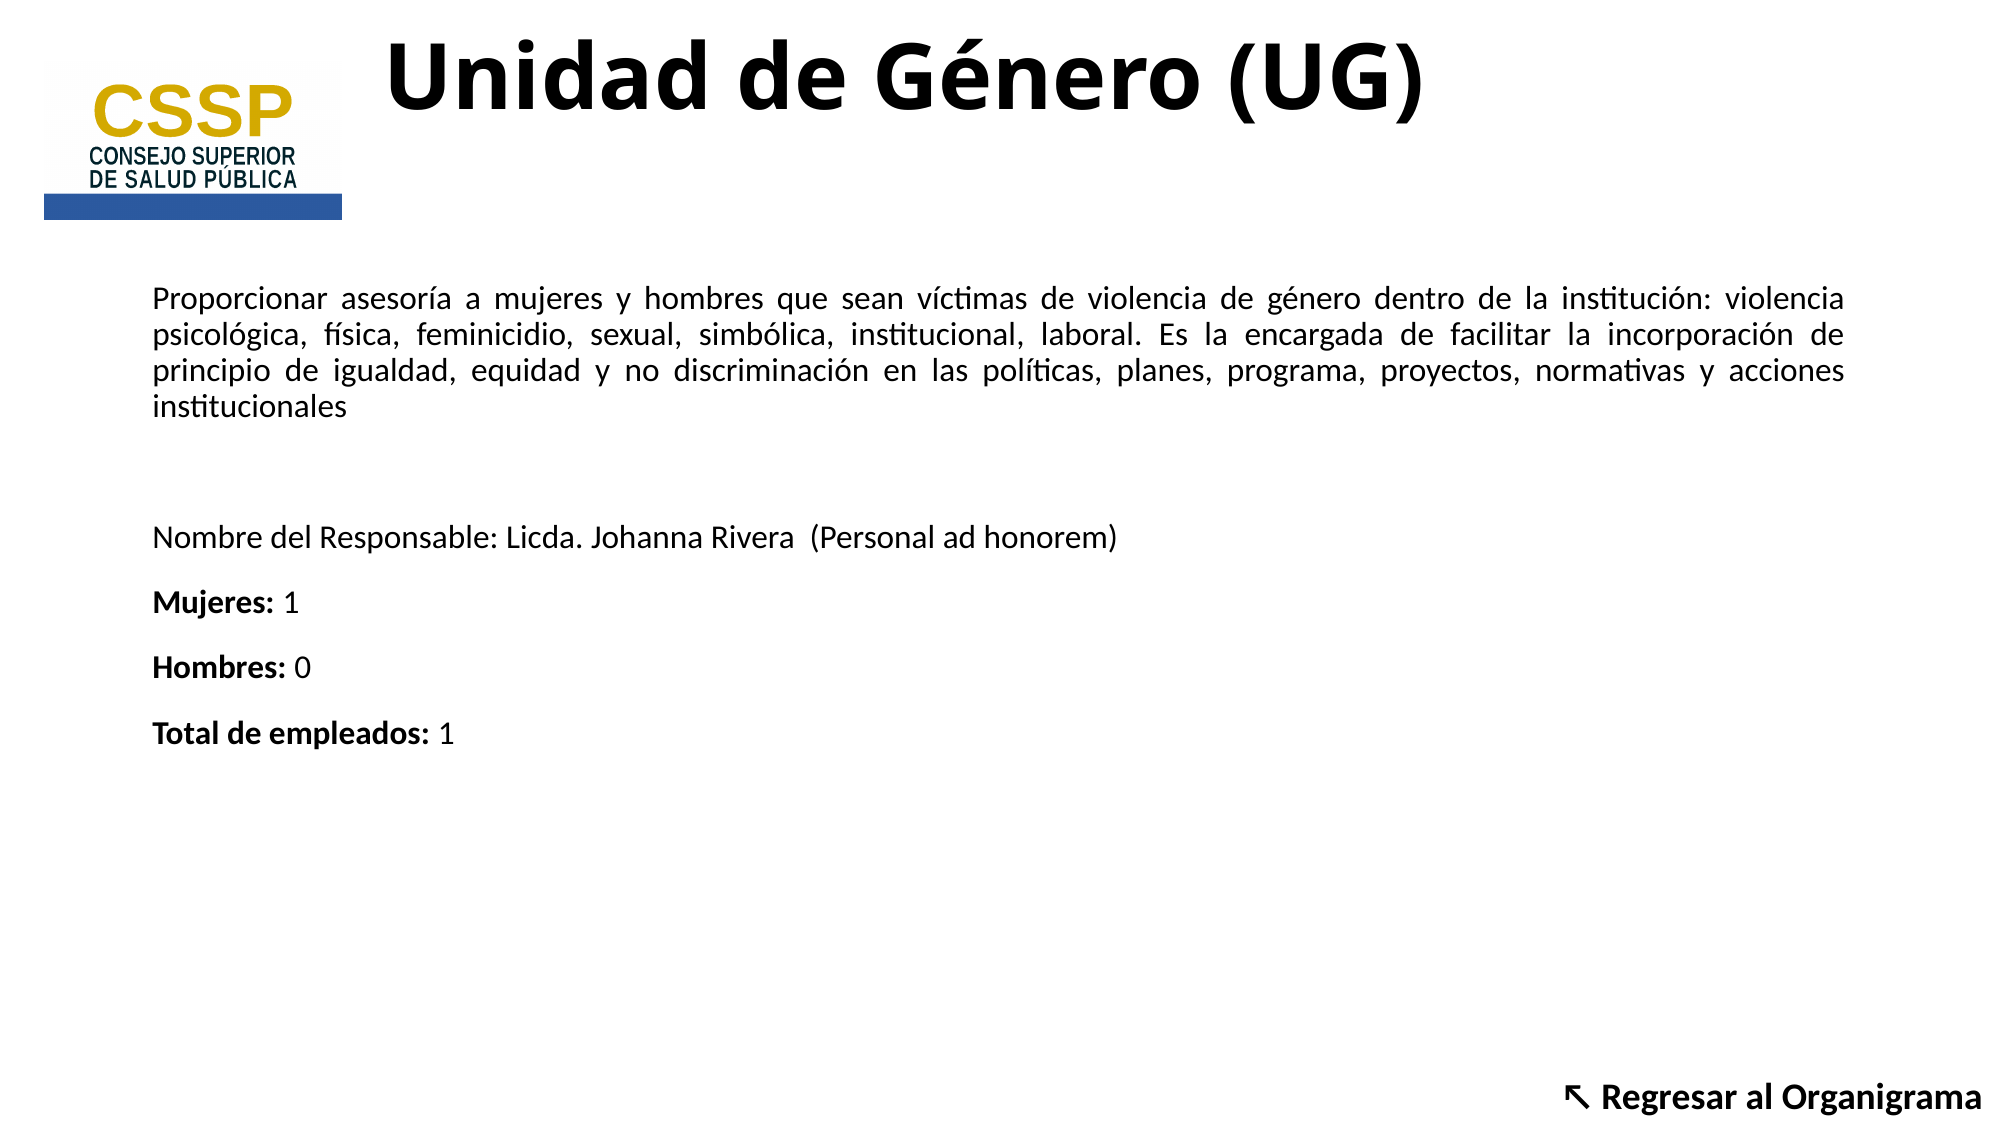

# Unidad de Género (UG)
Proporcionar asesoría a mujeres y hombres que sean víctimas de violencia de género dentro de la institución: violencia psicológica, física, feminicidio, sexual, simbólica, institucional, laboral. Es la encargada de facilitar la incorporación de principio de igualdad, equidad y no discriminación en las políticas, planes, programa, proyectos, normativas y acciones institucionales
Nombre del Responsable: Licda. Johanna Rivera (Personal ad honorem)
Mujeres: 1
Hombres: 0
Total de empleados: 1
↖ Regresar al Organigrama